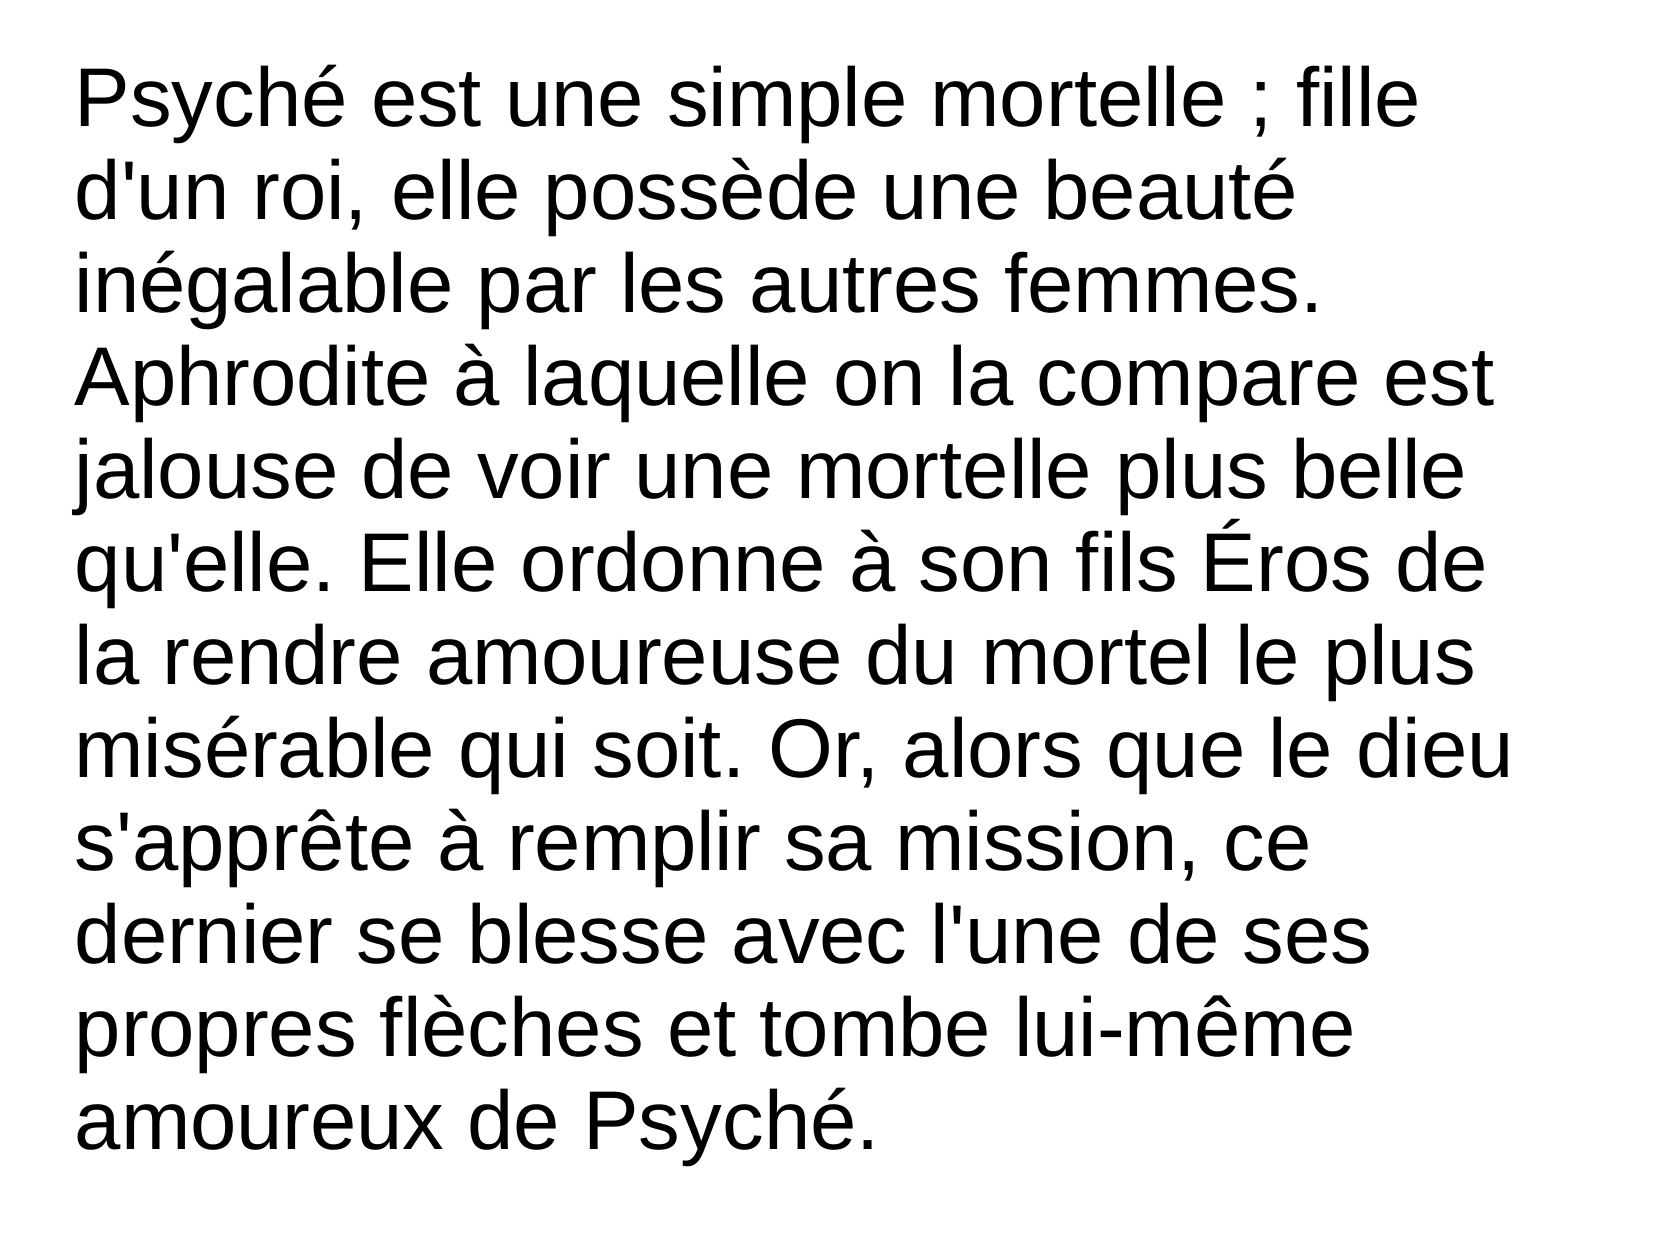

# Psyché est une simple mortelle ; fille d'un roi, elle possède une beauté inégalable par les autres femmes. Aphrodite à laquelle on la compare est jalouse de voir une mortelle plus belle qu'elle. Elle ordonne à son fils Éros de la rendre amoureuse du mortel le plus misérable qui soit. Or, alors que le dieu s'apprête à remplir sa mission, ce dernier se blesse avec l'une de ses propres flèches et tombe lui-même amoureux de Psyché.